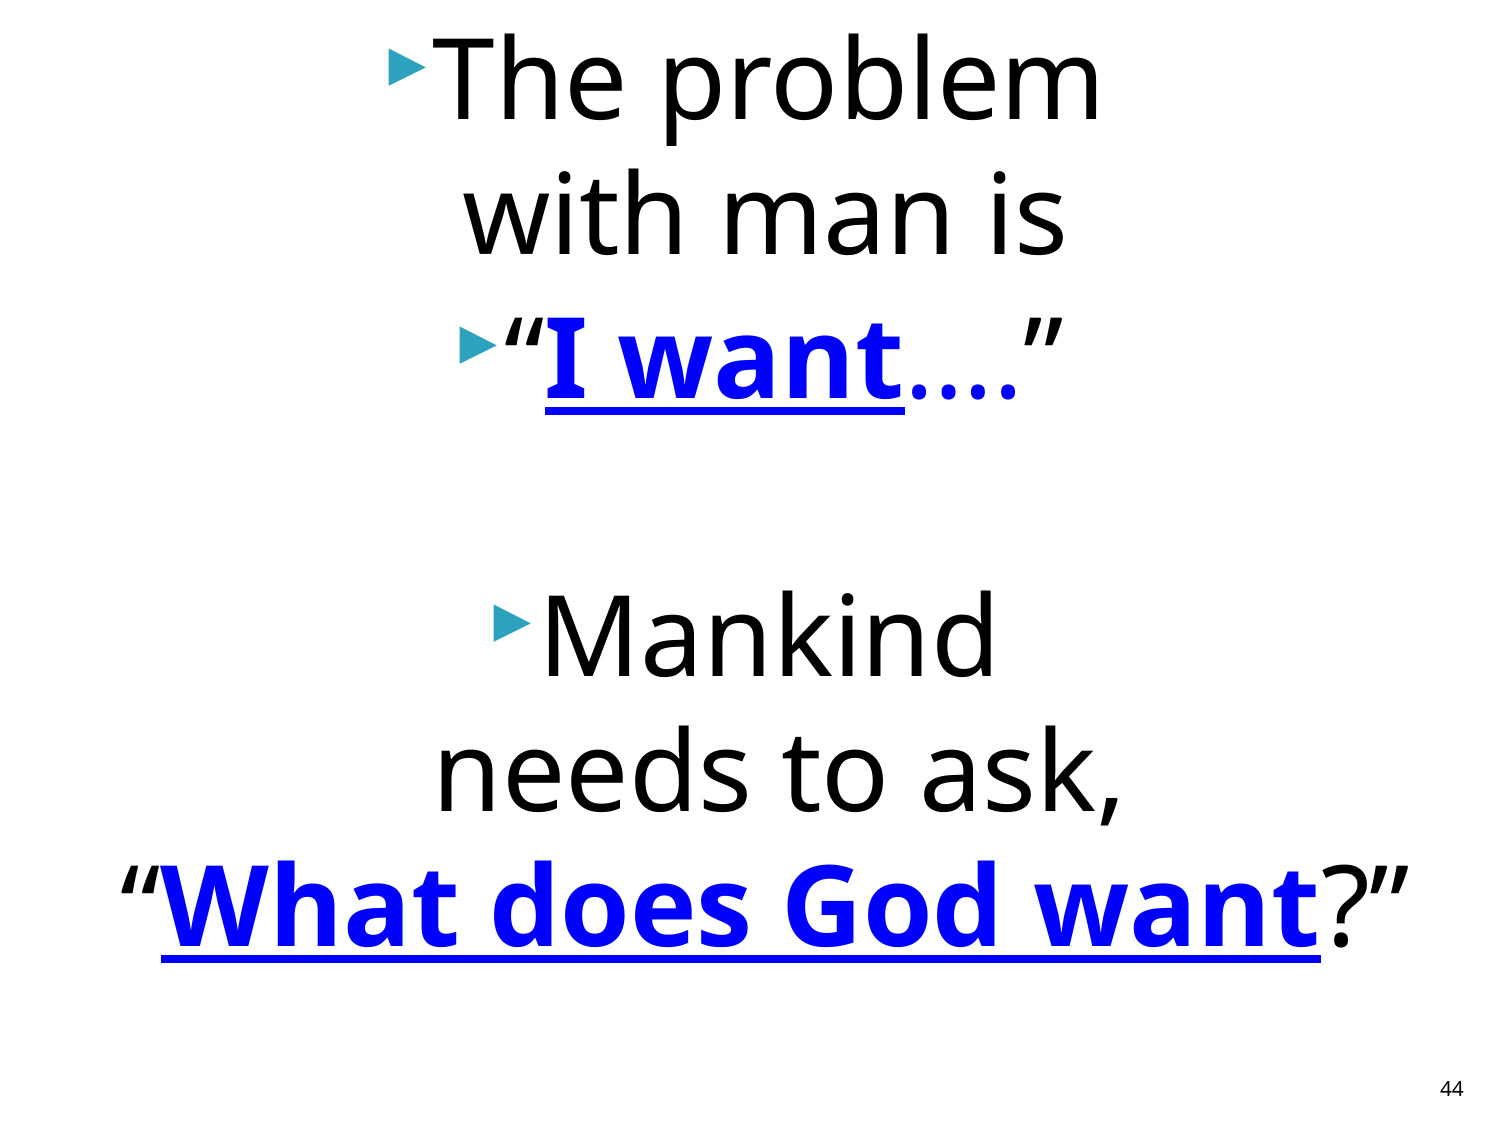

# The problem with man is
“I want….”
Mankind
needs to ask,
“What does God want?”